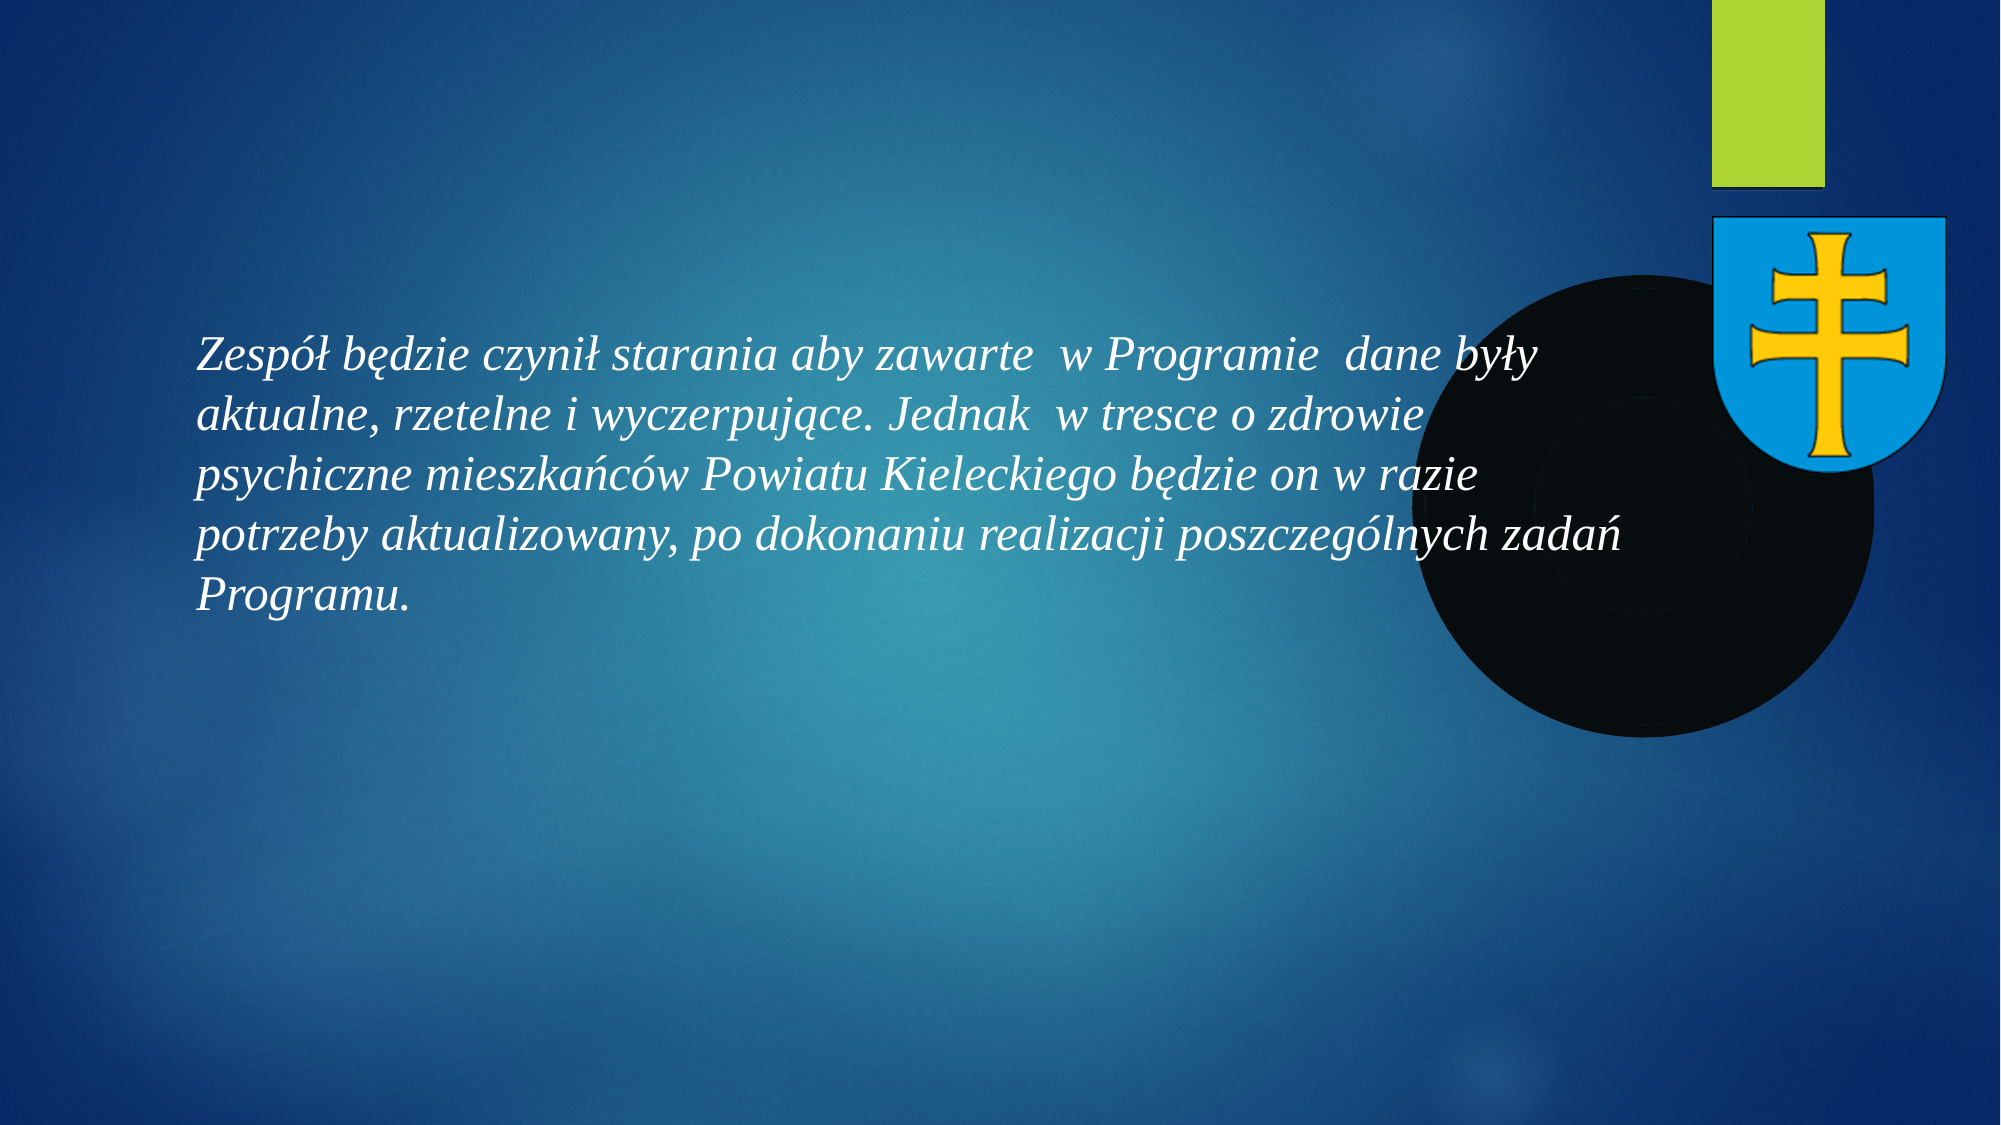

# Zespół będzie czynił starania aby zawarte w Programie dane były aktualne, rzetelne i wyczerpujące. Jednak w tresce o zdrowie psychiczne mieszkańców Powiatu Kieleckiego będzie on w razie potrzeby aktualizowany, po dokonaniu realizacji poszczególnych zadań Programu.